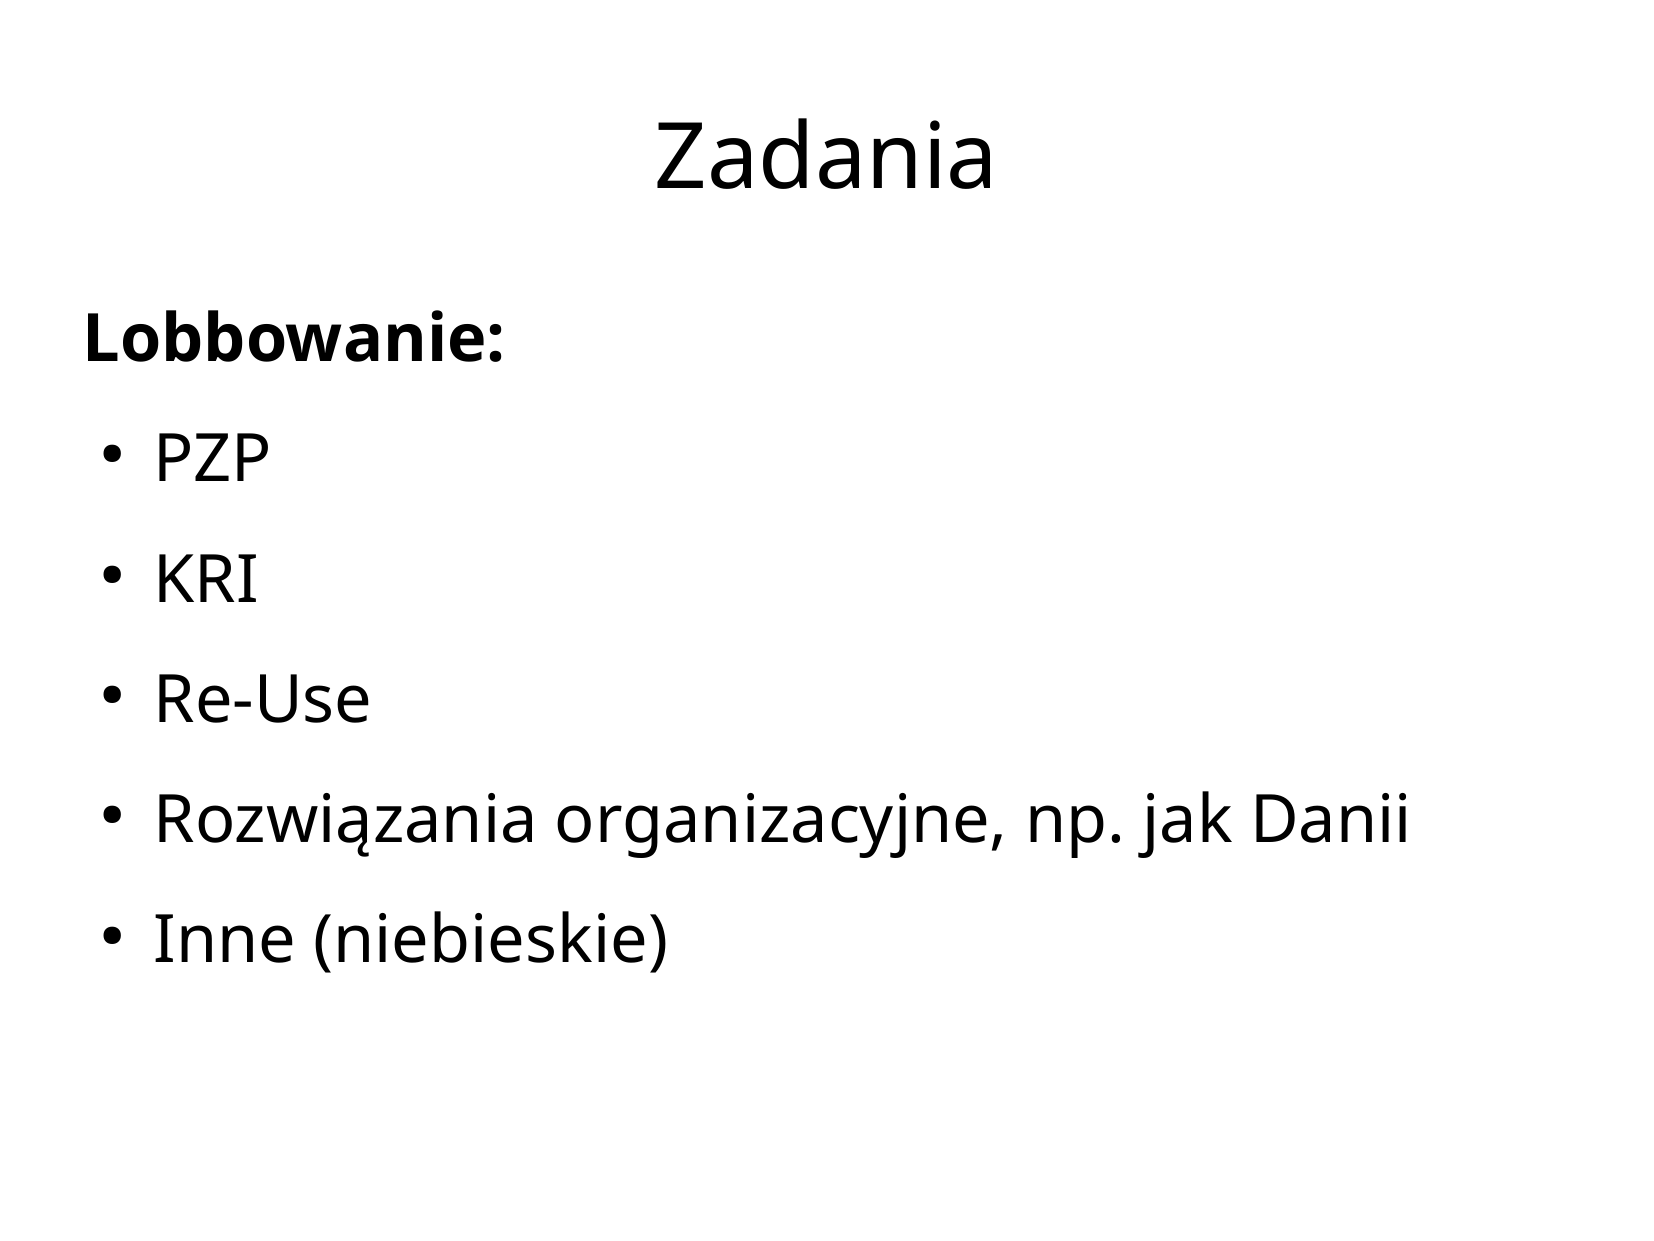

# Zadania
Lobbowanie:
PZP
KRI
Re-Use
Rozwiązania organizacyjne, np. jak Danii
Inne (niebieskie)